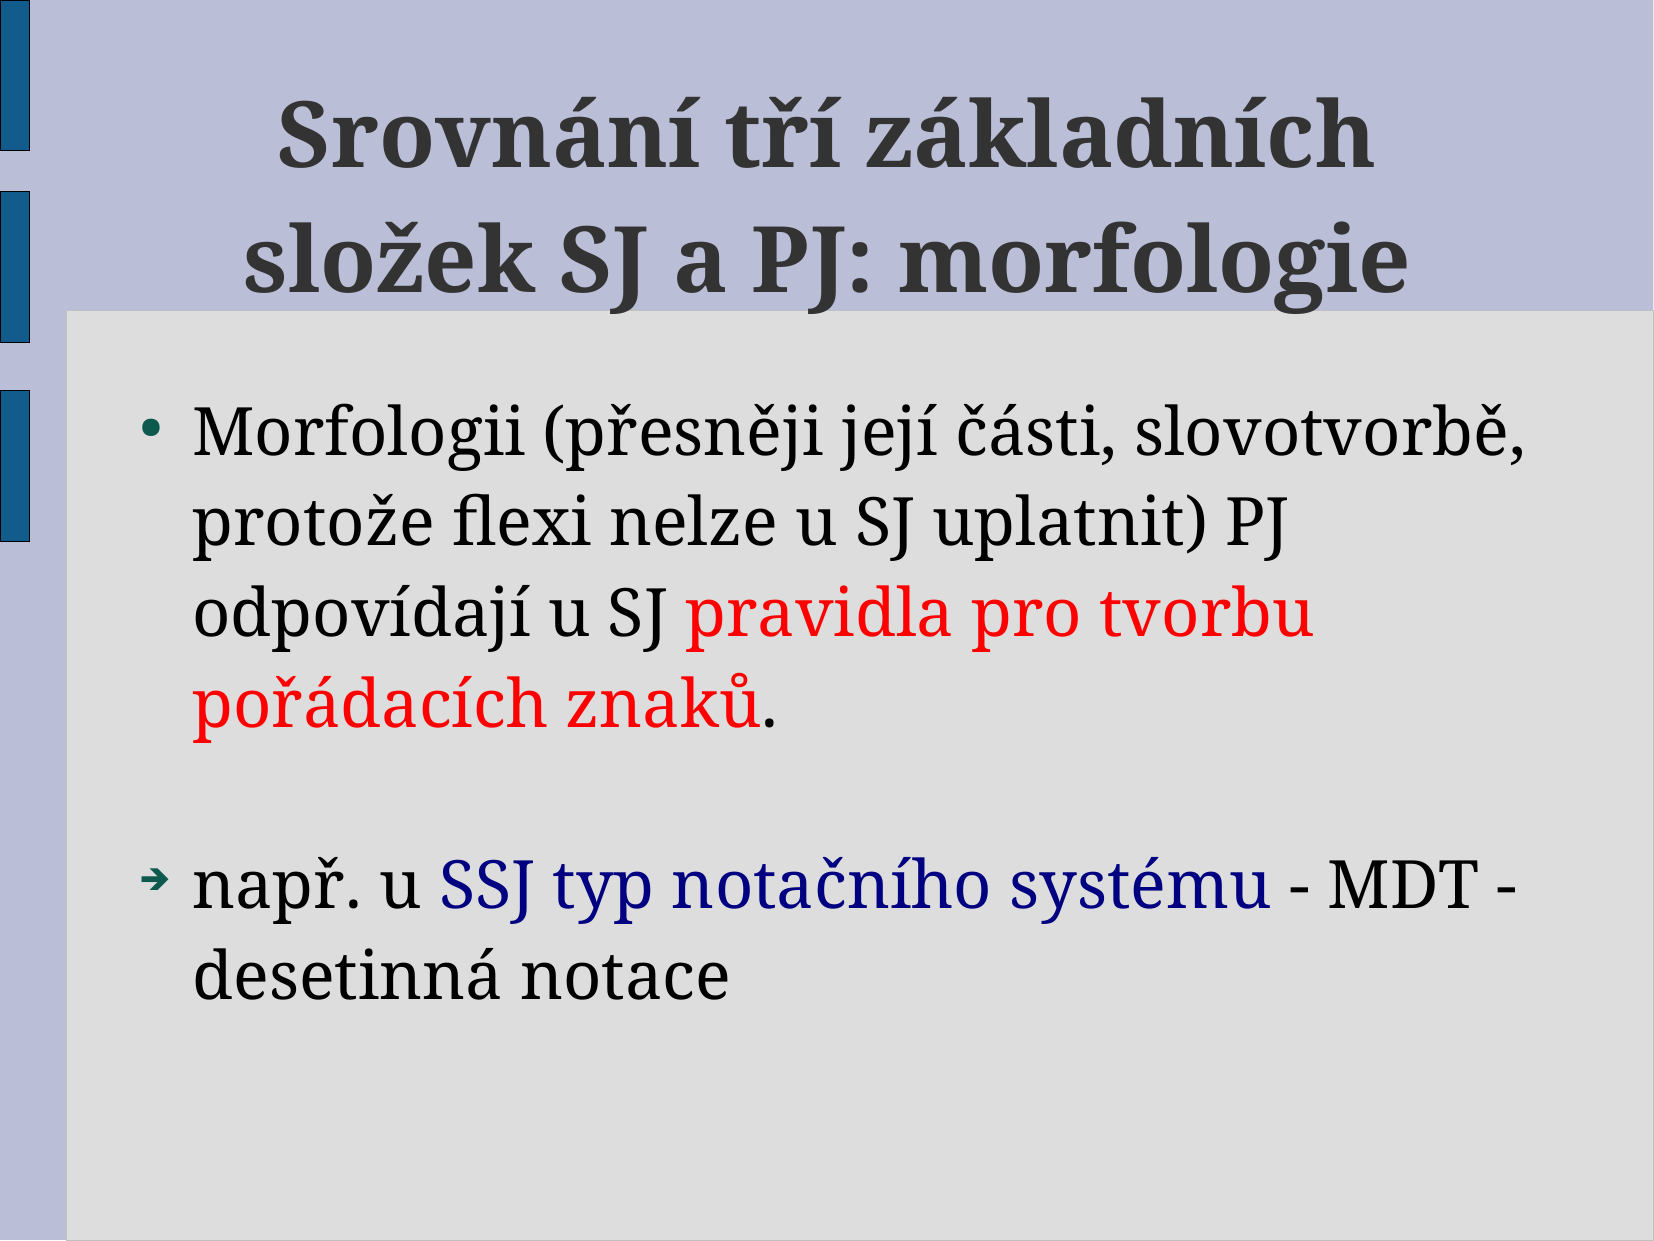

# Srovnání tří základních složek SJ a PJ: morfologie
Morfologii (přesněji její části, slovotvorbě, protože flexi nelze u SJ uplatnit) PJ odpovídají u SJ pravidla pro tvorbu pořádacích znaků.
např. u SSJ typ notačního systému - MDT - desetinná notace